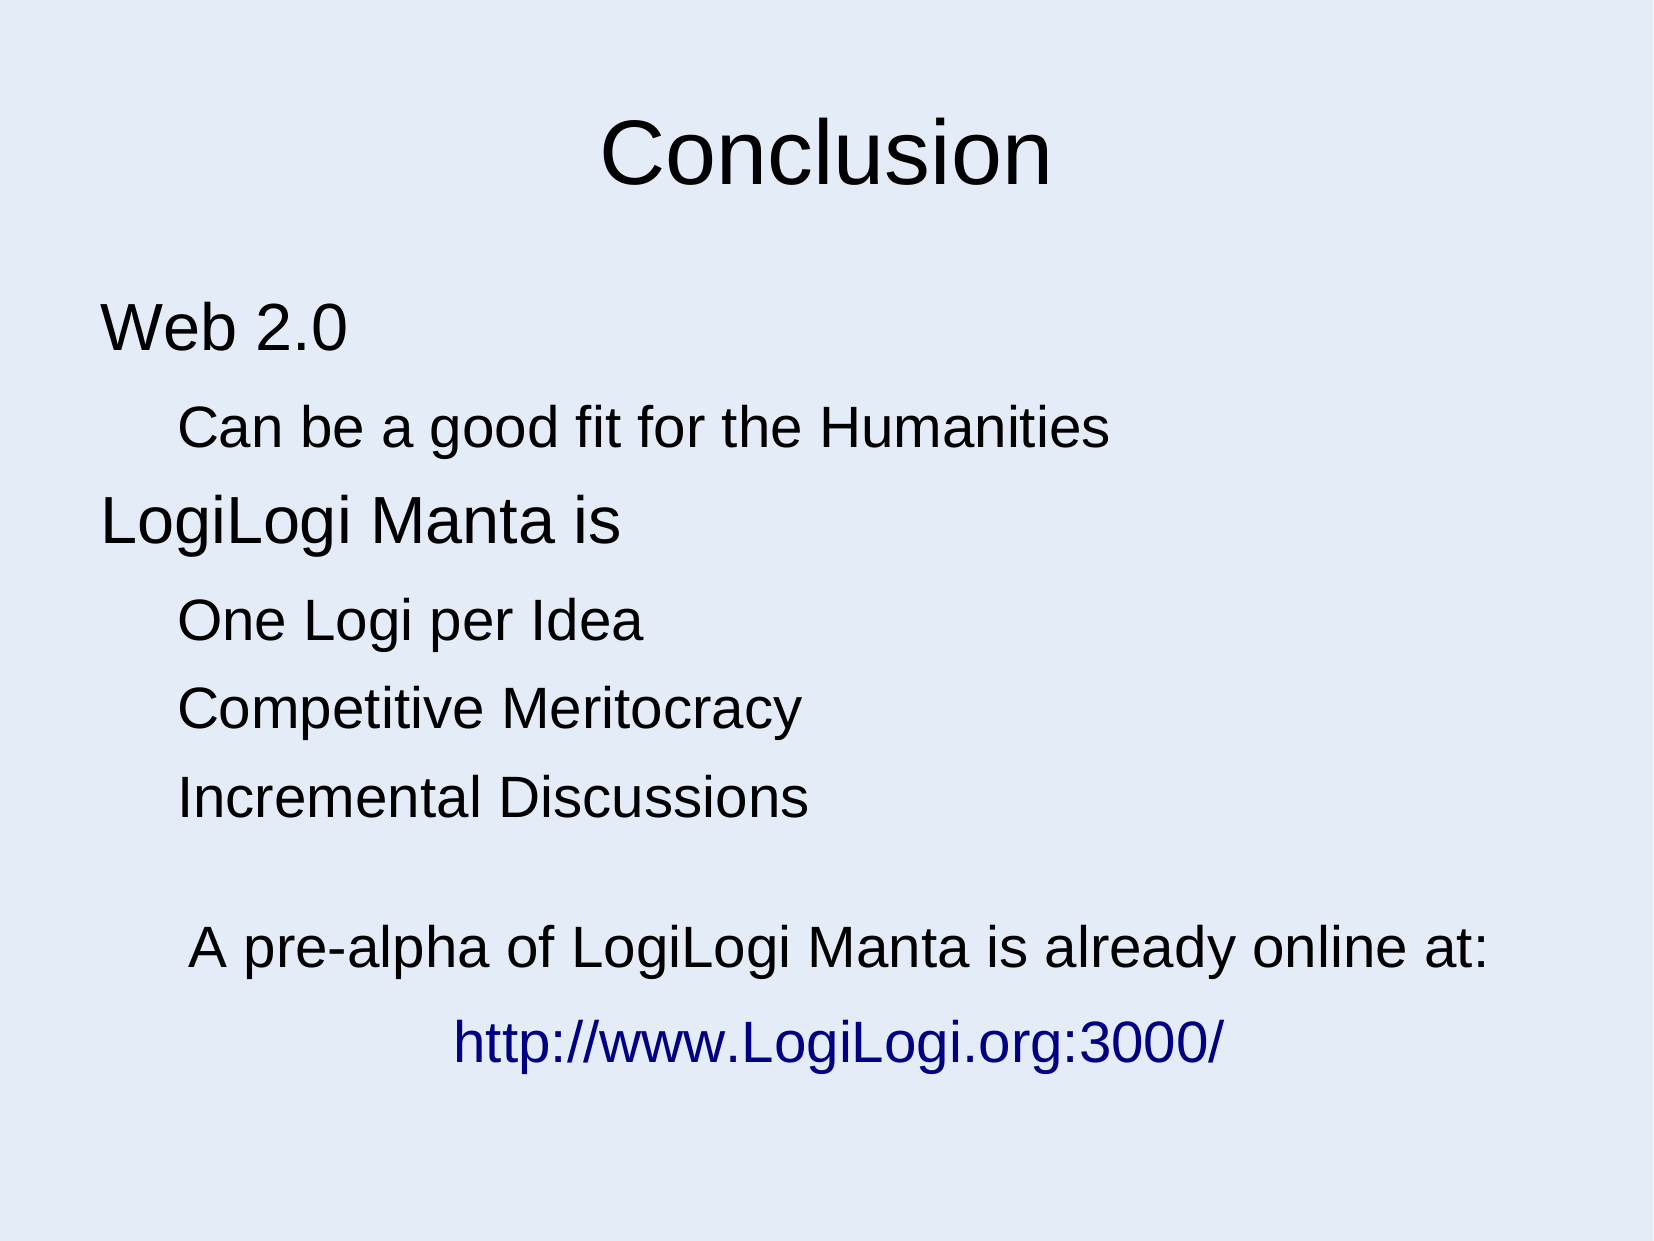

# Conclusion
Web 2.0
Can be a good fit for the Humanities
LogiLogi Manta is
One Logi per Idea
Competitive Meritocracy
Incremental Discussions
A pre-alpha of LogiLogi Manta is already online at:
http://www.LogiLogi.org:3000/